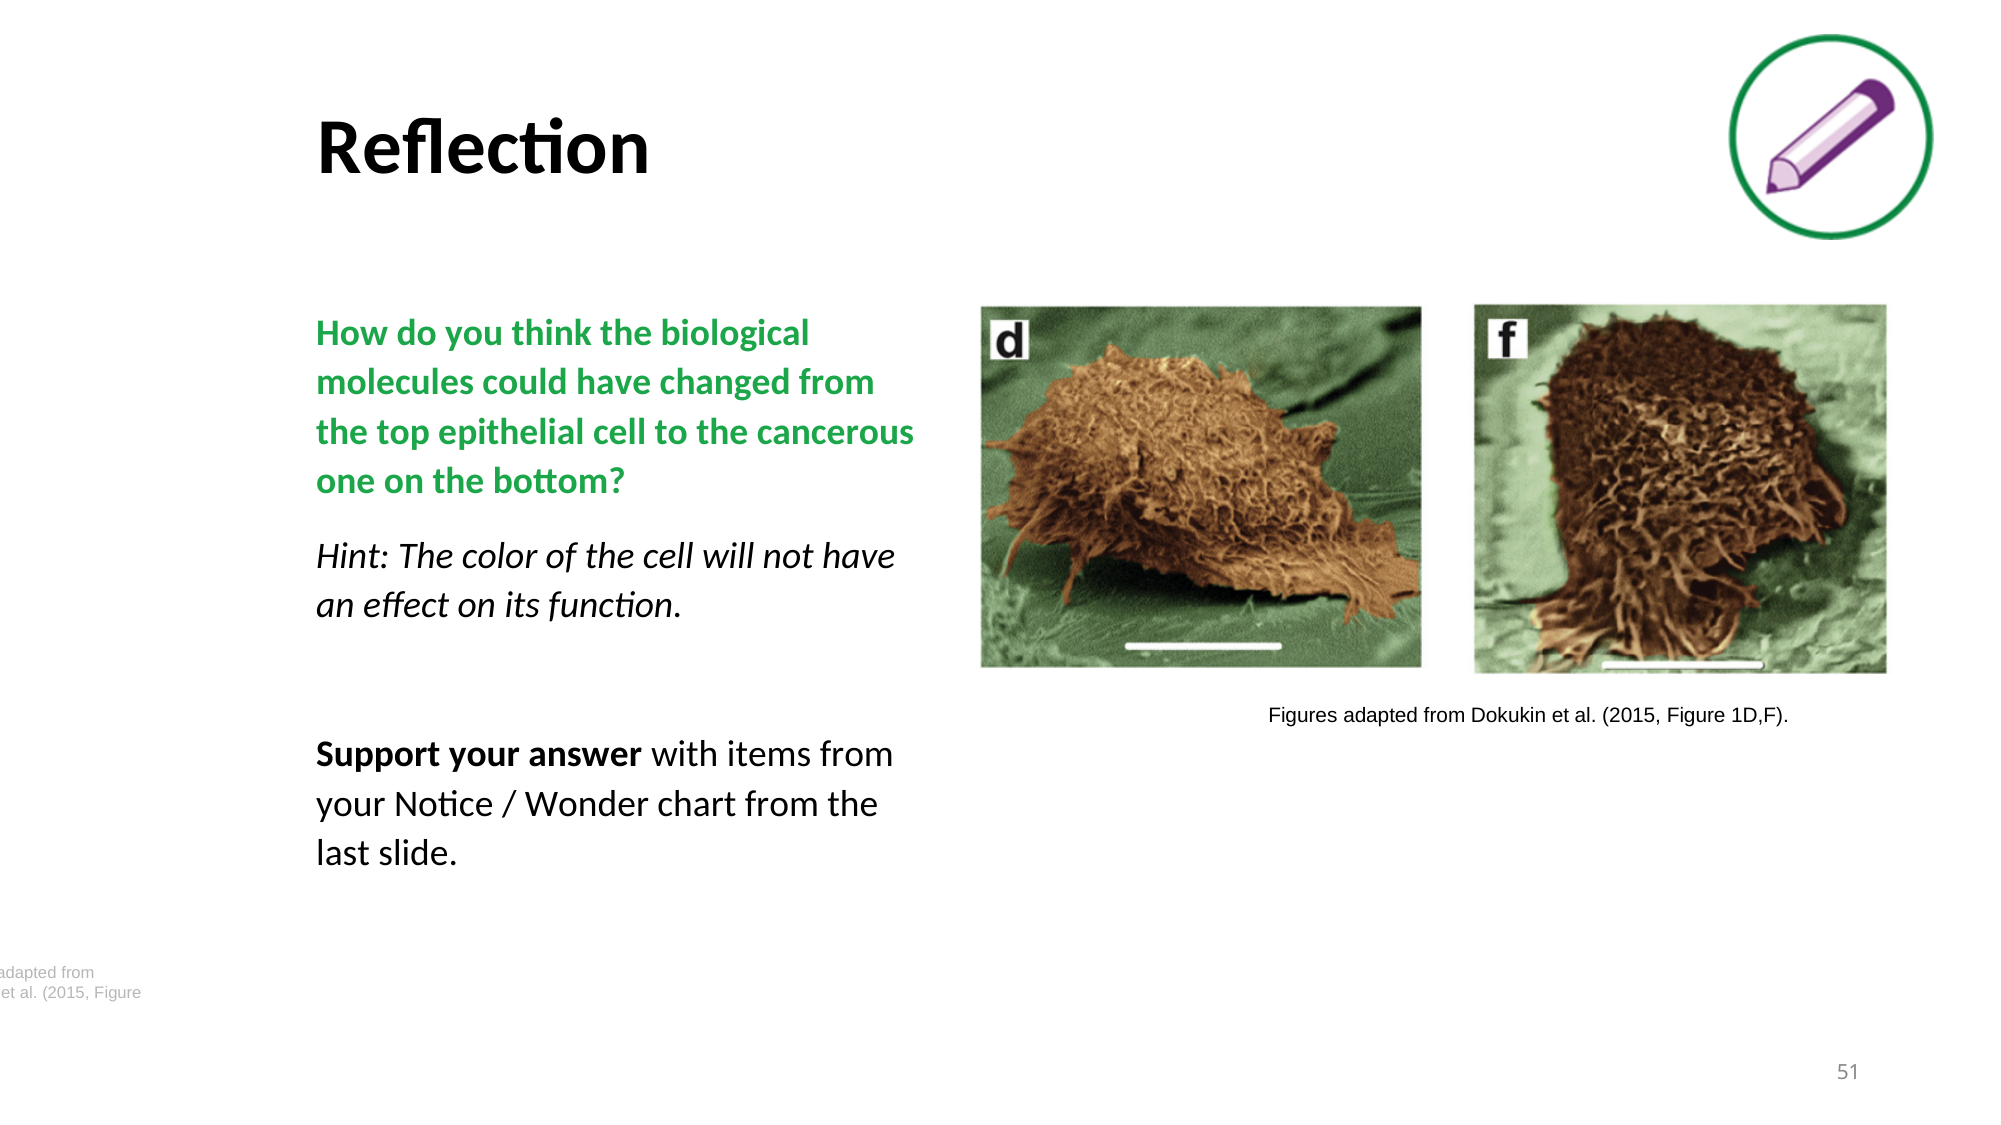

Reflection
How do you think the biological molecules could have changed from the top epithelial cell to the cancerous one on the bottom?
Hint: The color of the cell will not have an effect on its function.
Support your answer with items from your Notice / Wonder chart from the last slide.
Figures adapted from Dokukin et al. (2015, Figure 1D,F).
Figures adapted from Dokukin et al. (2015, Figure 1D,F).